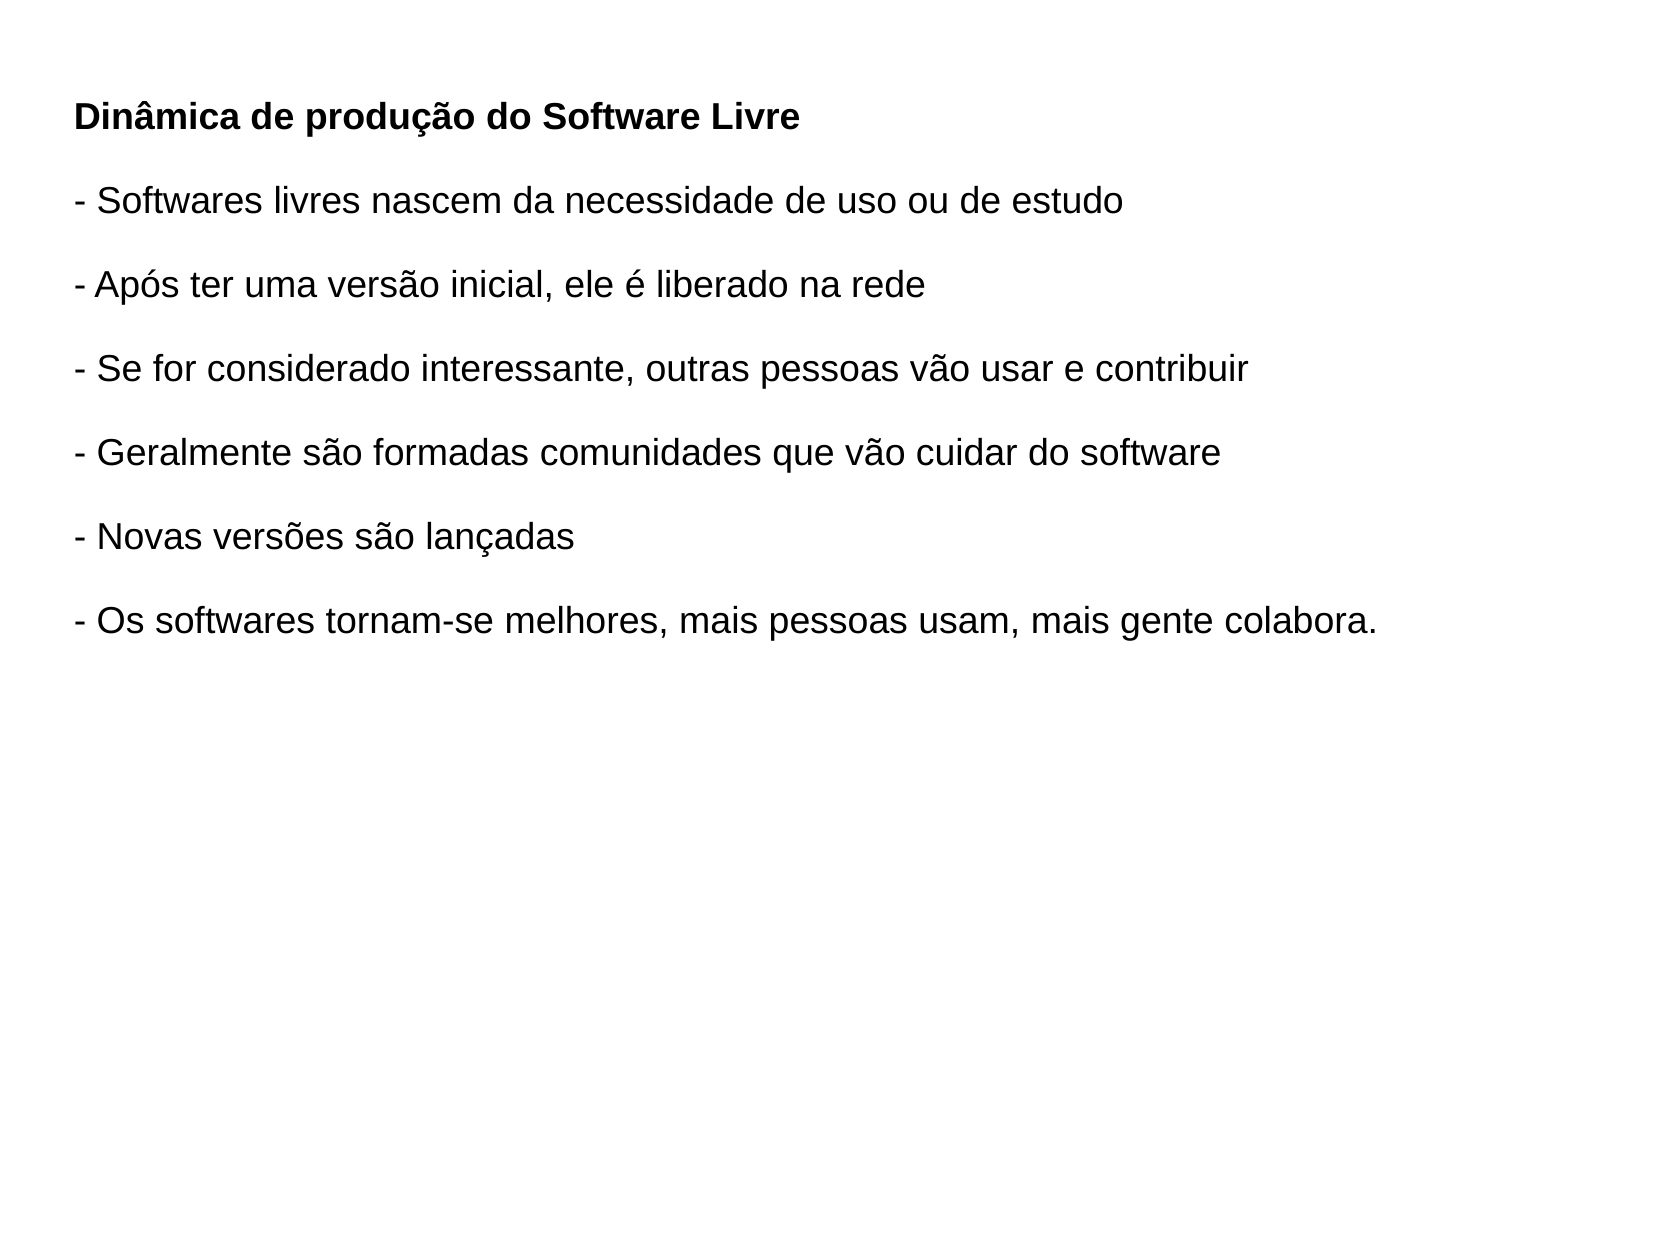

Dinâmica de produção do Software Livre
- Softwares livres nascem da necessidade de uso ou de estudo
- Após ter uma versão inicial, ele é liberado na rede
- Se for considerado interessante, outras pessoas vão usar e contribuir
- Geralmente são formadas comunidades que vão cuidar do software
- Novas versões são lançadas
- Os softwares tornam-se melhores, mais pessoas usam, mais gente colabora.